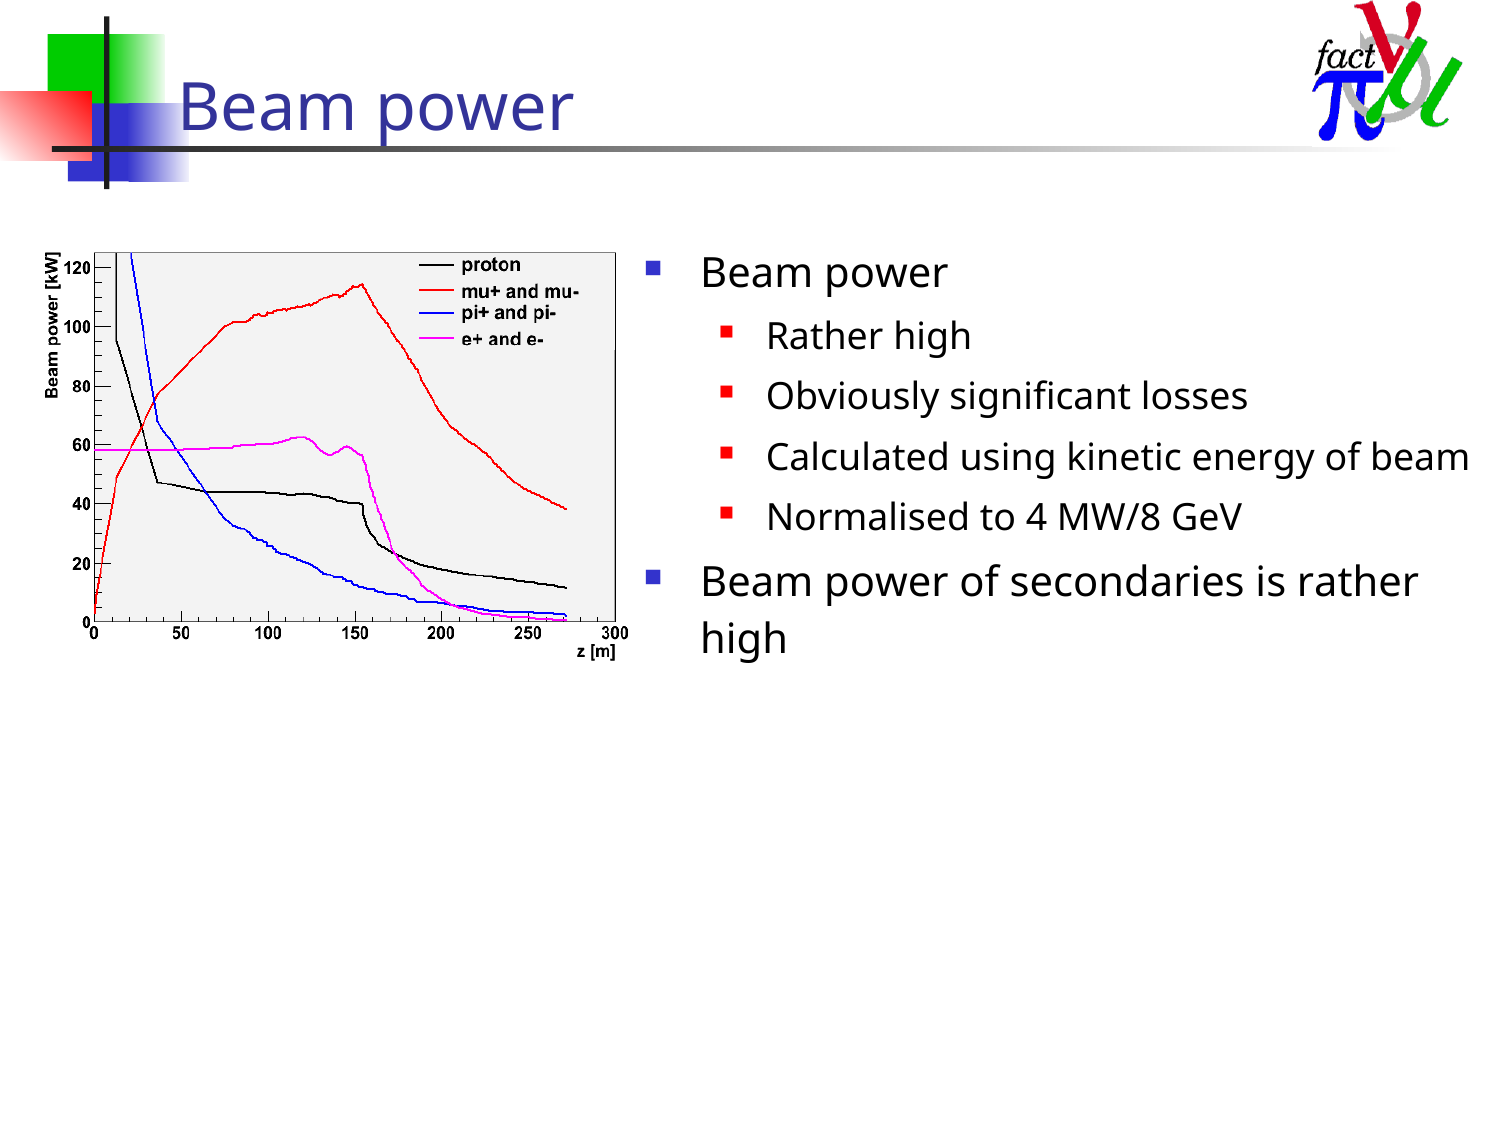

# Beam power
Beam power
Rather high
Obviously significant losses
Calculated using kinetic energy of beam
Normalised to 4 MW/8 GeV
Beam power of secondaries is rather high